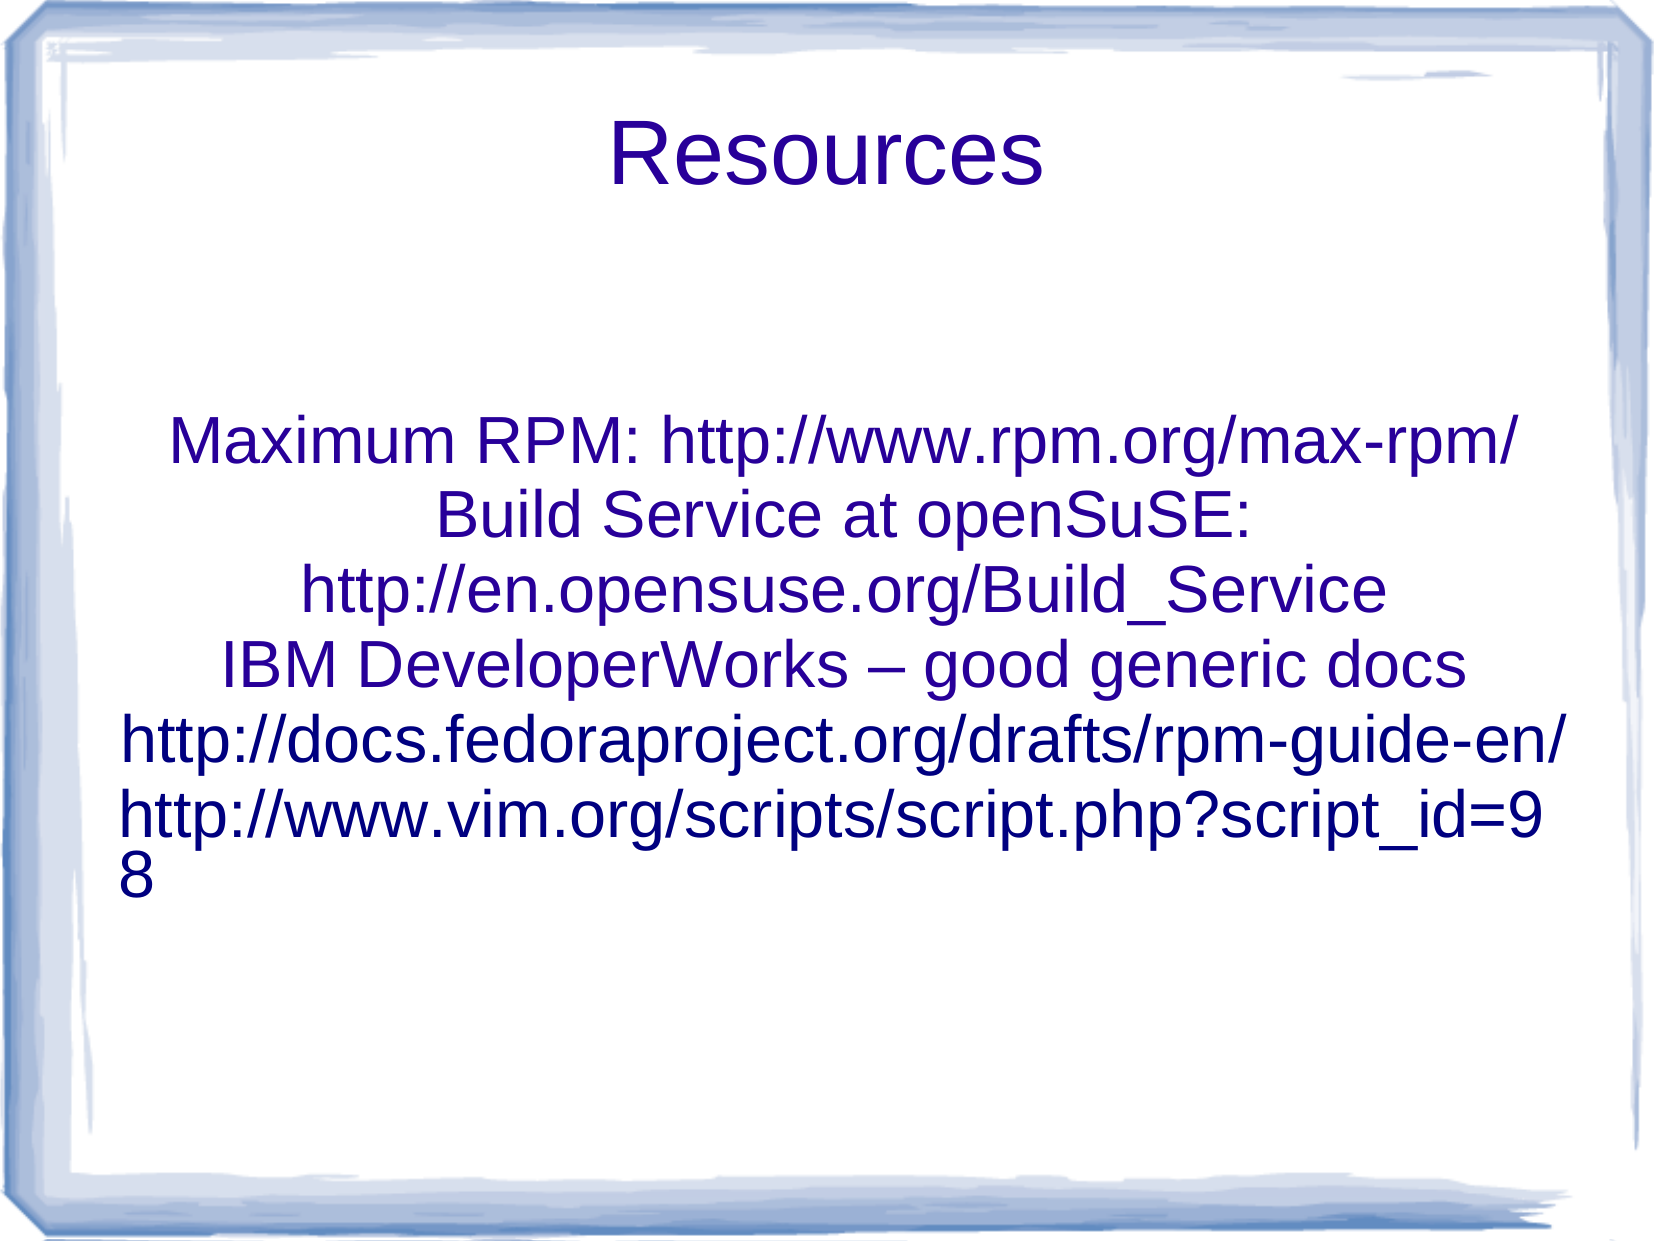

# Resources
Maximum RPM: http://www.rpm.org/max-rpm/
Build Service at openSuSE: http://en.opensuse.org/Build_Service
IBM DeveloperWorks – good generic docs
http://docs.fedoraproject.org/drafts/rpm-guide-en/
http://www.vim.org/scripts/script.php?script_id=98